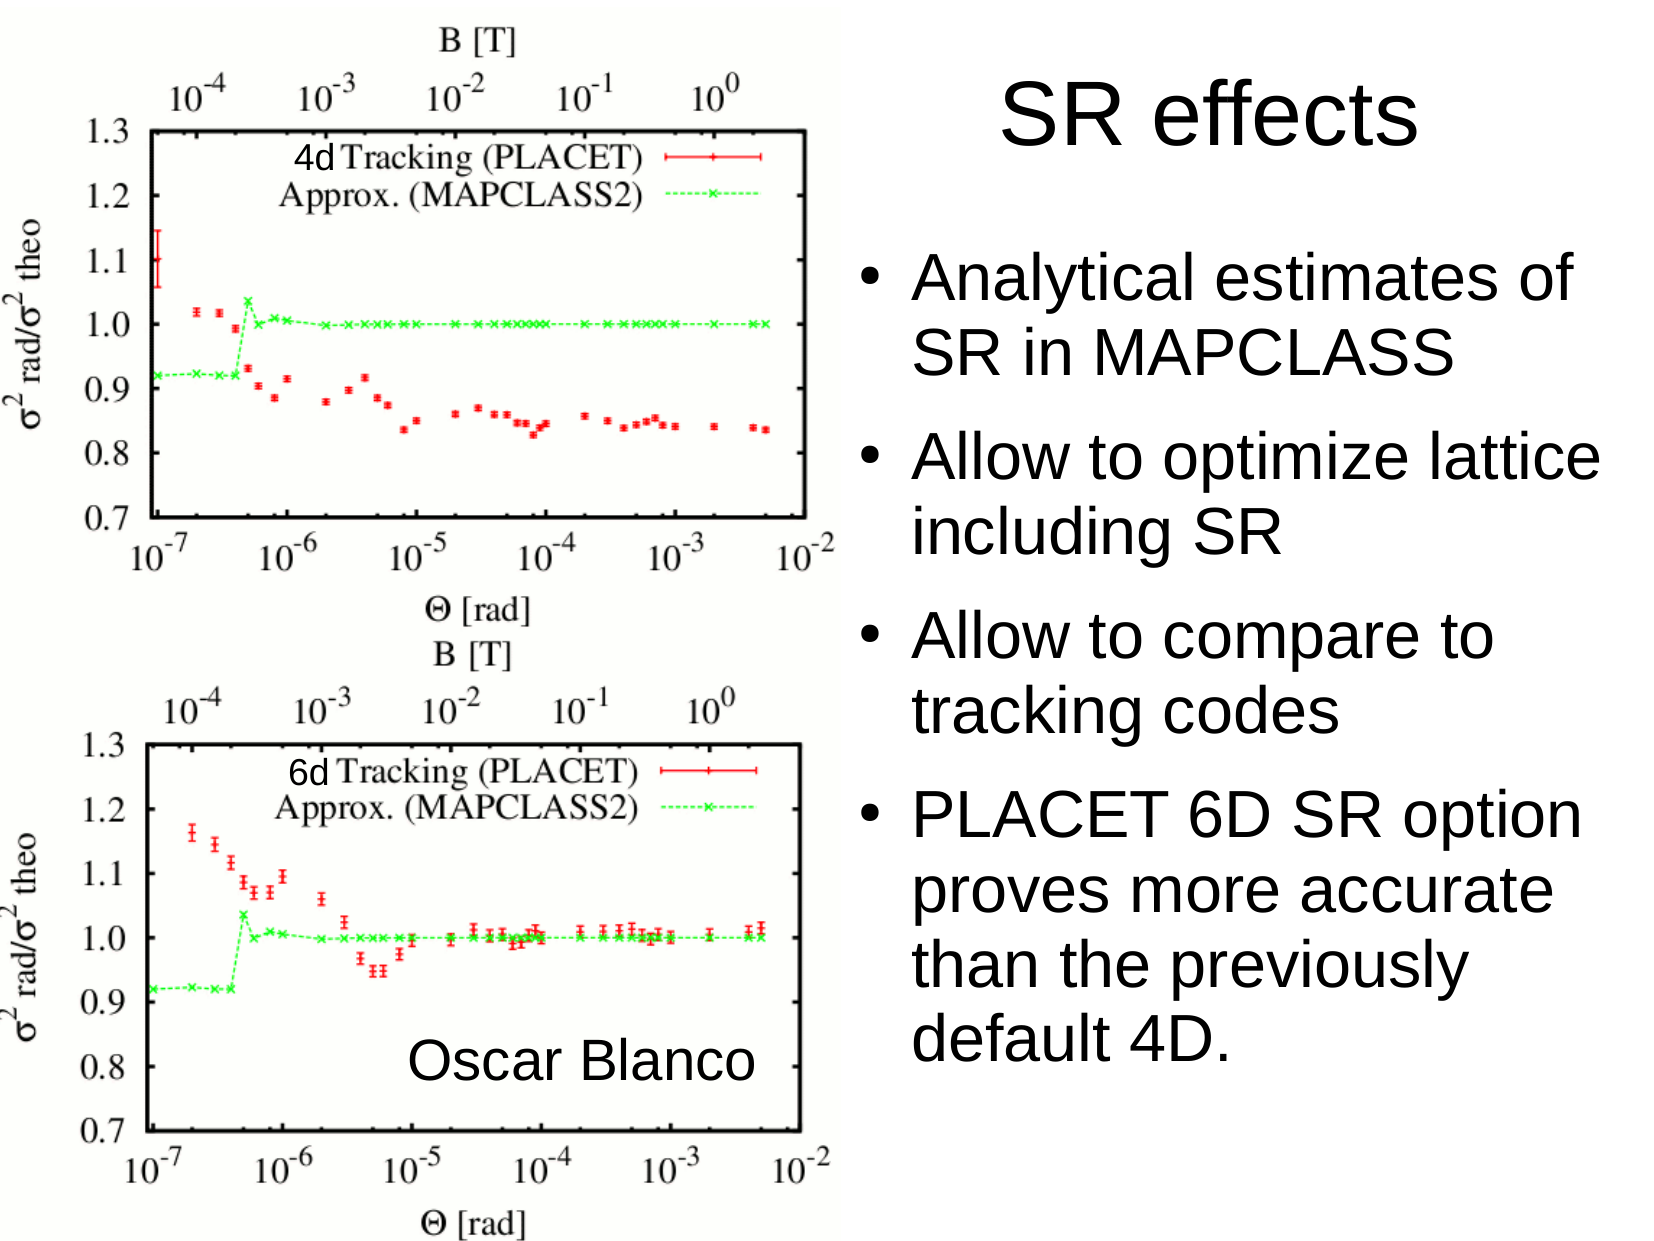

# SR effects
4d
Analytical estimates of SR in MAPCLASS
Allow to optimize lattice including SR
Allow to compare to tracking codes
PLACET 6D SR option proves more accurate than the previously default 4D.
6d
Oscar Blanco